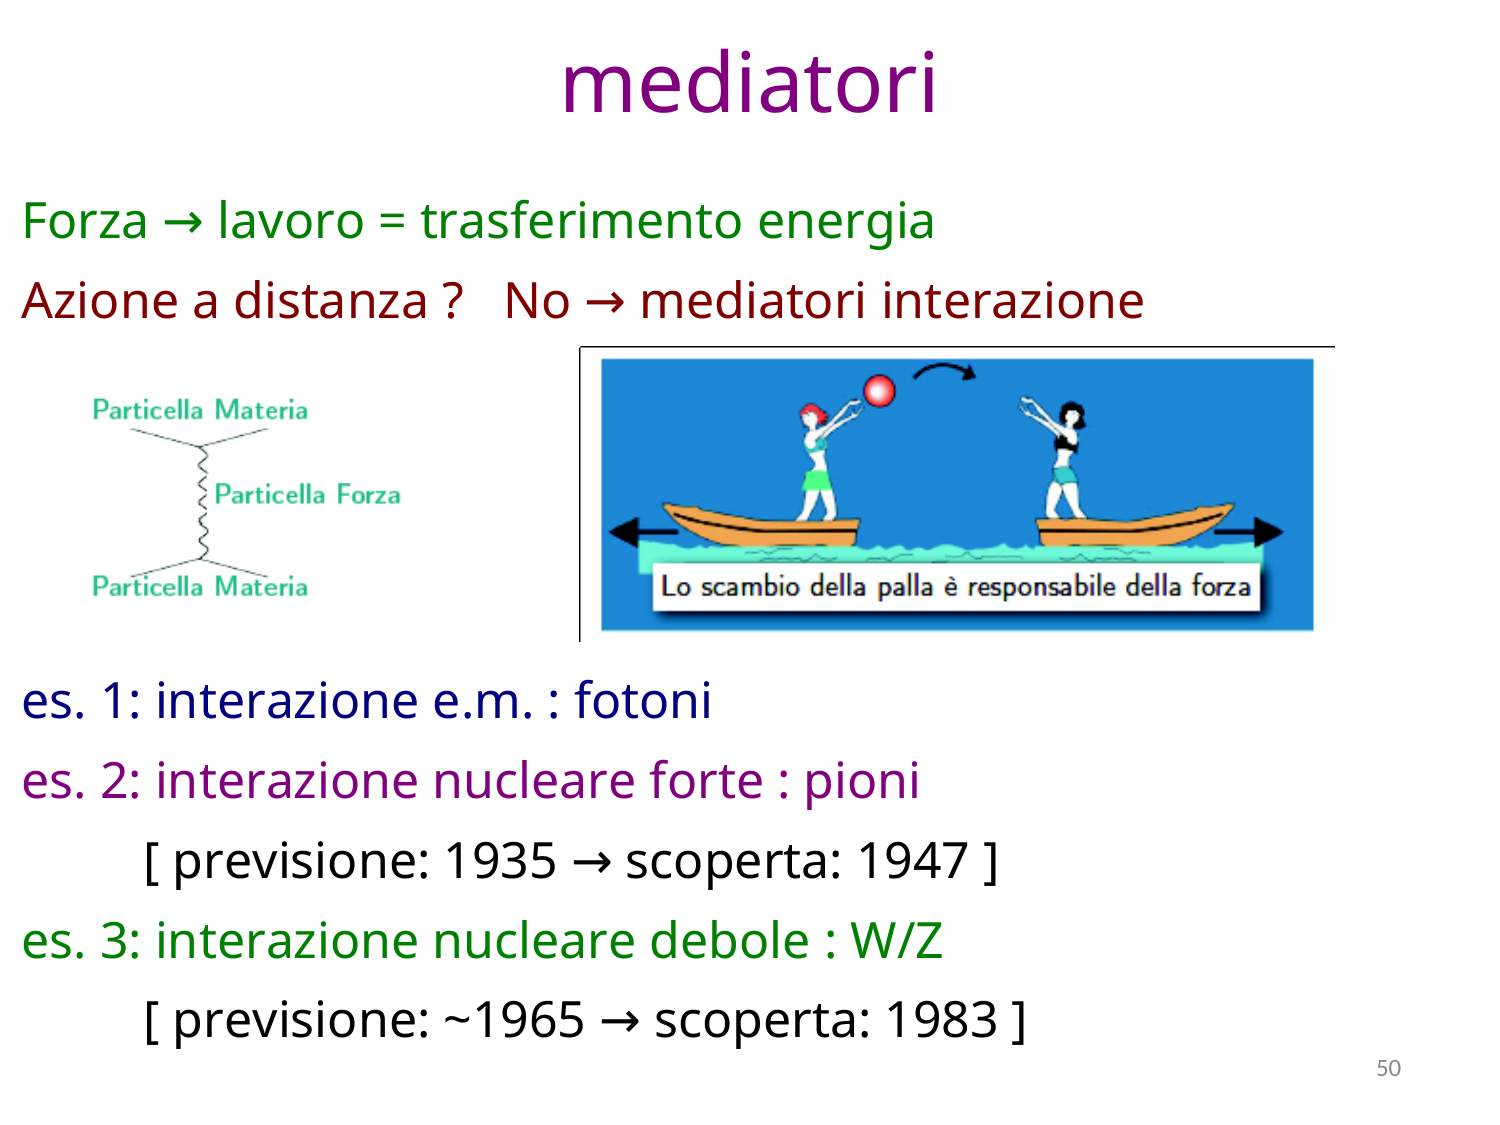

mediatori
Forza → lavoro = trasferimento energia
Azione a distanza ? No → mediatori interazione
es. 1: interazione e.m. : fotoni
es. 2: interazione nucleare forte : pioni
[ previsione: 1935 → scoperta: 1947 ]
es. 3: interazione nucleare debole : W/Z
[ previsione: ~1965 → scoperta: 1983 ]
50